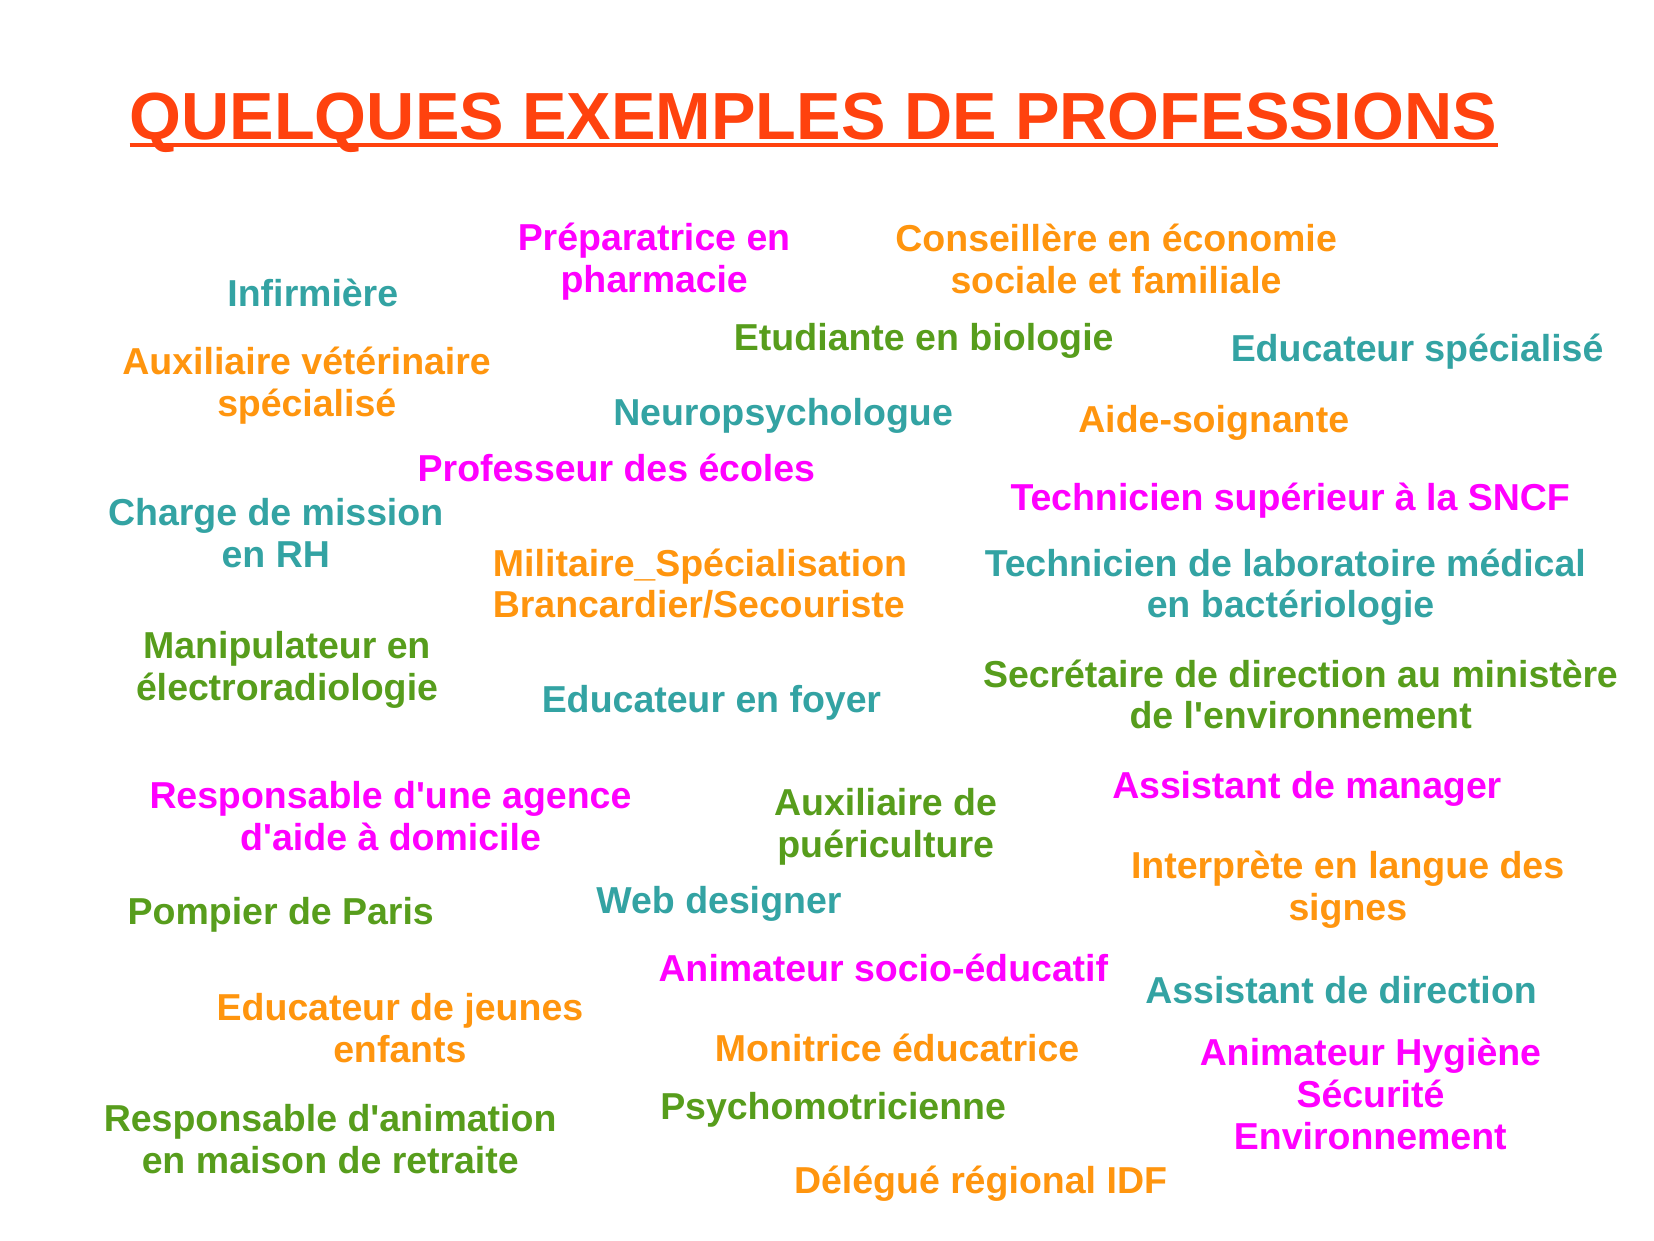

QUELQUES EXEMPLES DE PROFESSIONS
Préparatrice en pharmacie
Conseillère en économie sociale et familiale
Infirmière
Etudiante en biologie
Educateur spécialisé
Auxiliaire vétérinaire spécialisé
Neuropsychologue
Aide-soignante
Professeur des écoles
Technicien supérieur à la SNCF
Charge de mission en RH
Militaire_Spécialisation Brancardier/Secouriste
Technicien de laboratoire médical
 en bactériologie
Manipulateur en électroradiologie
Secrétaire de direction au ministère de l'environnement
Educateur en foyer
Assistant de manager
Responsable d'une agence d'aide à domicile
Auxiliaire de puériculture
Interprète en langue des signes
Web designer
Pompier de Paris
Animateur socio-éducatif
Assistant de direction
Educateur de jeunes enfants
Monitrice éducatrice
Animateur Hygiène Sécurité Environnement
Psychomotricienne
Responsable d'animation en maison de retraite
Délégué régional IDF